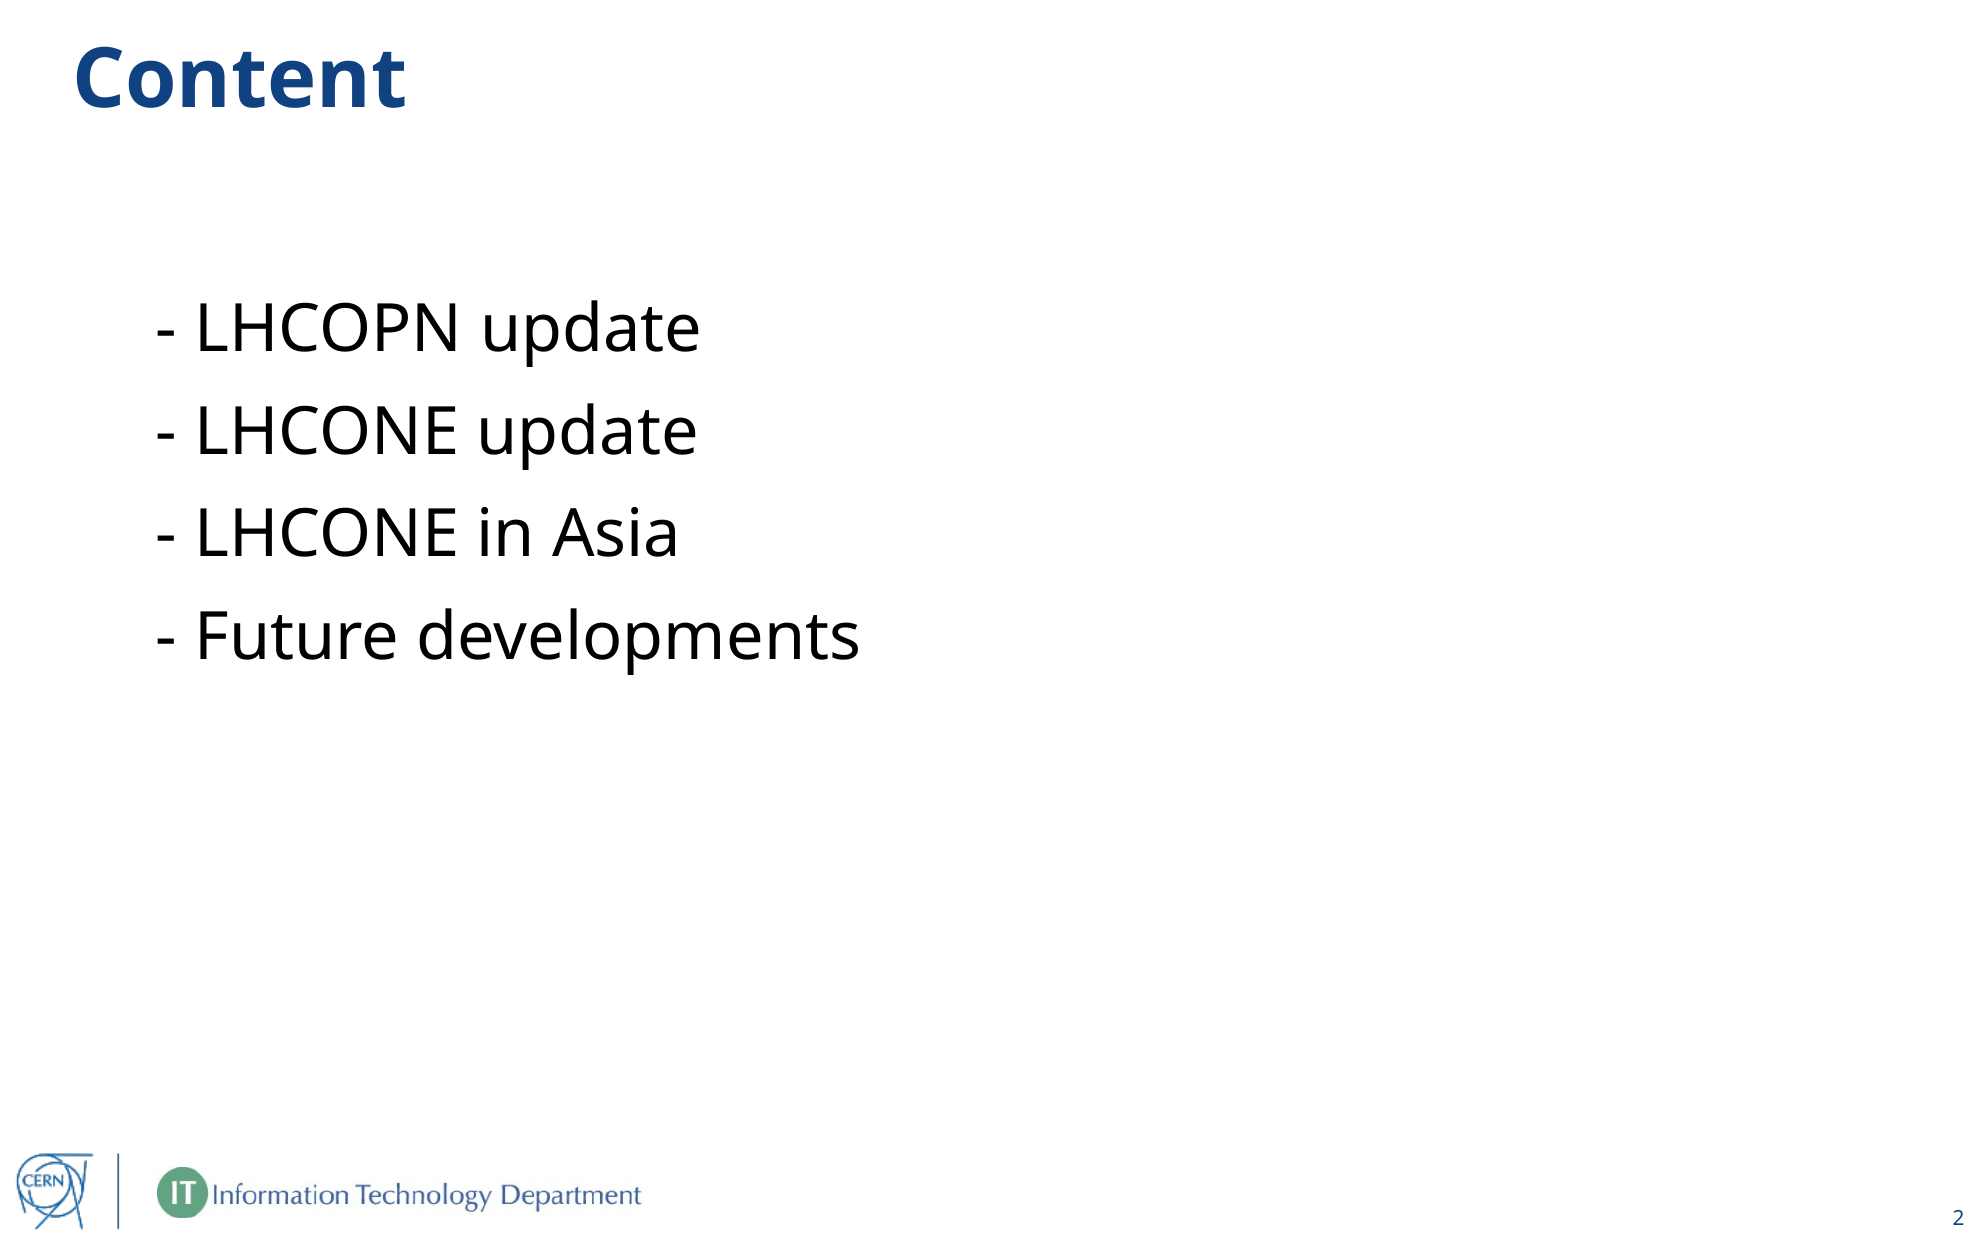

# Content
- LHCOPN update
- LHCONE update
- LHCONE in Asia
- Future developments